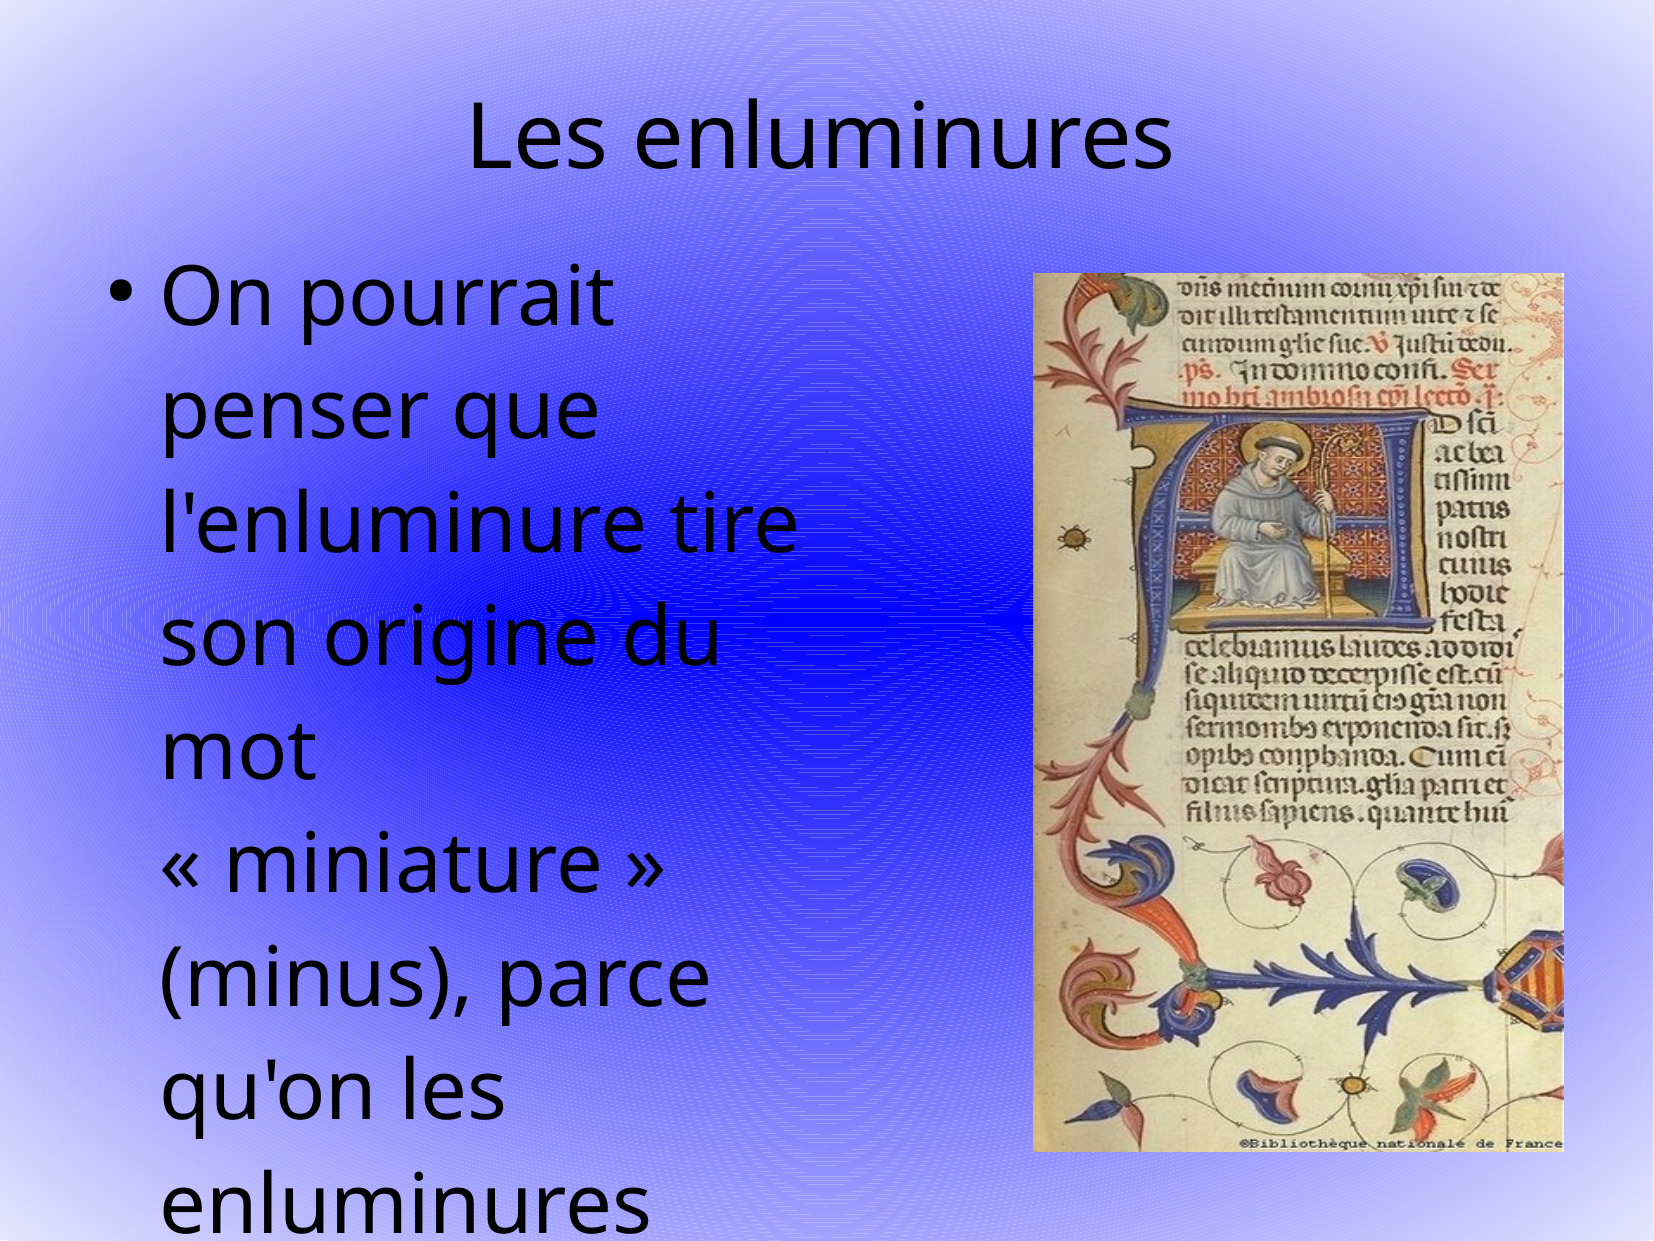

# Les enluminures
On pourrait penser que l'enluminure tire son origine du mot « miniature » (minus), parce qu'on les enluminures sont presque toujours des miniatures dues à la complexité de cette technique.